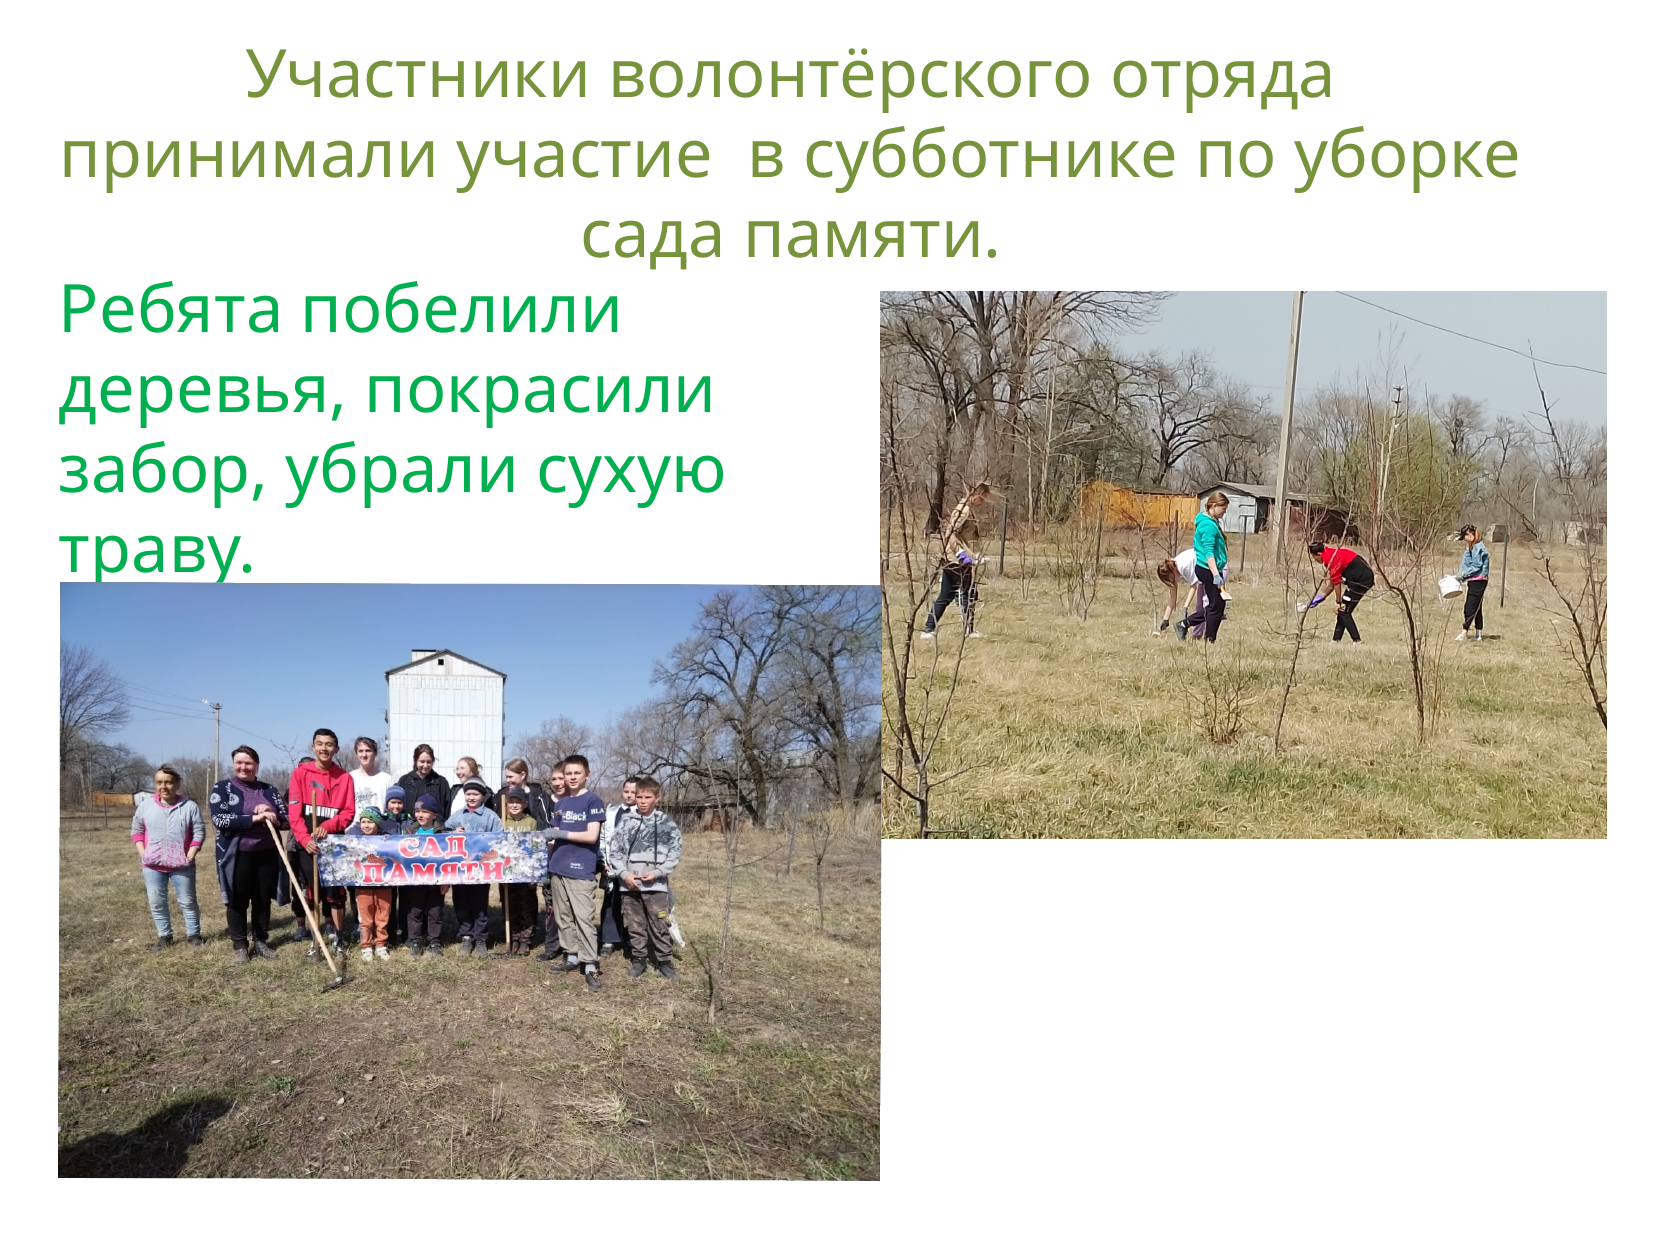

# Участники волонтёрского отряда принимали участие в субботнике по уборке сада памяти.
Ребята побелили деревья, покрасили забор, убрали сухую траву.